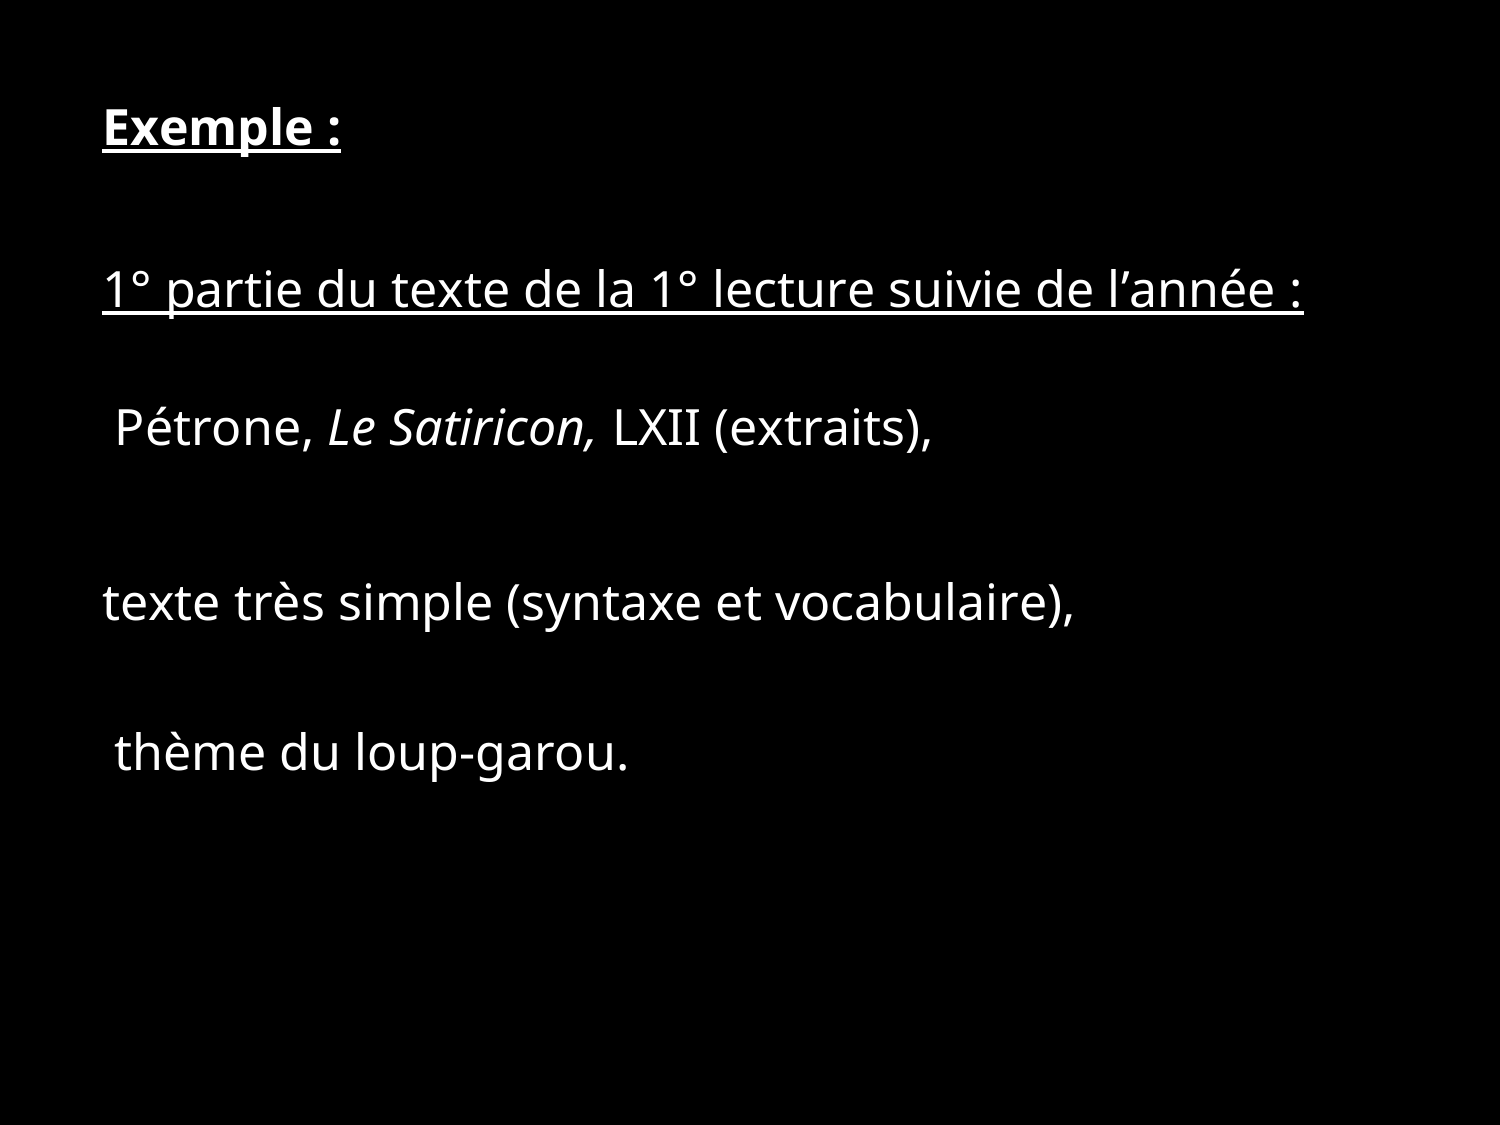

Exemple :
1° partie du texte de la 1° lecture suivie de l’année :
Pétrone, Le Satiricon, LXII (extraits),
texte très simple (syntaxe et vocabulaire),
thème du loup-garou.